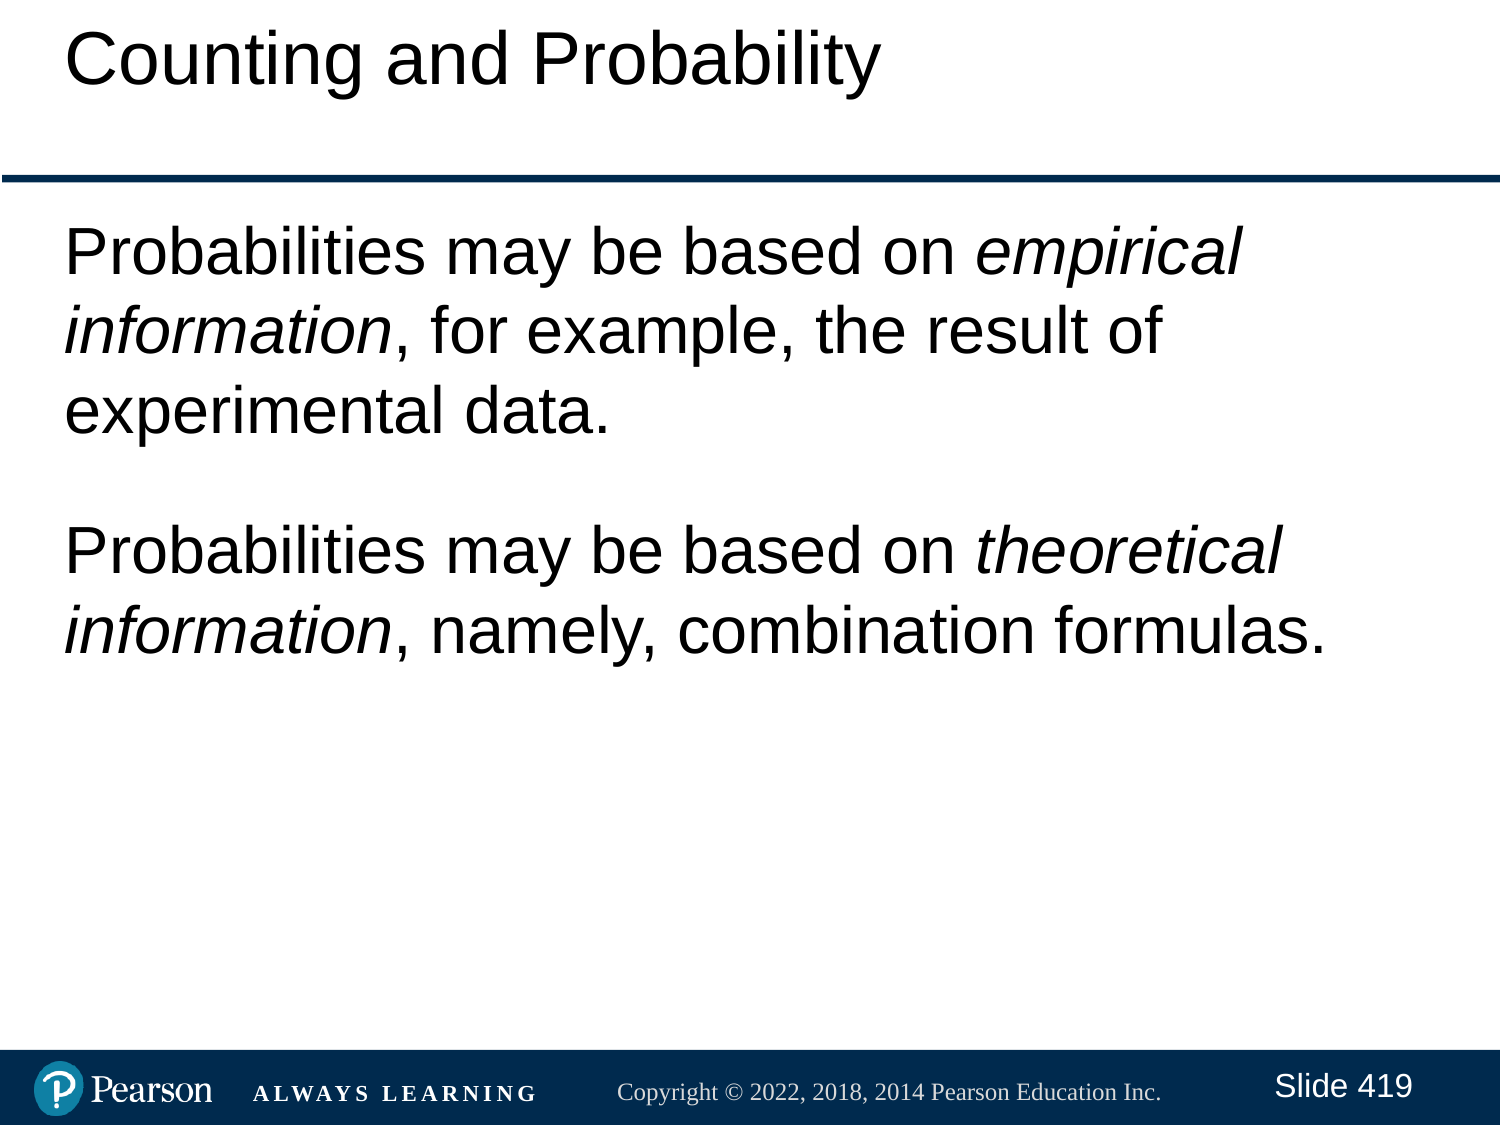

# Counting and Probability
Probabilities may be based on empirical information, for example, the result of experimental data.
Probabilities may be based on theoretical information, namely, combination formulas.